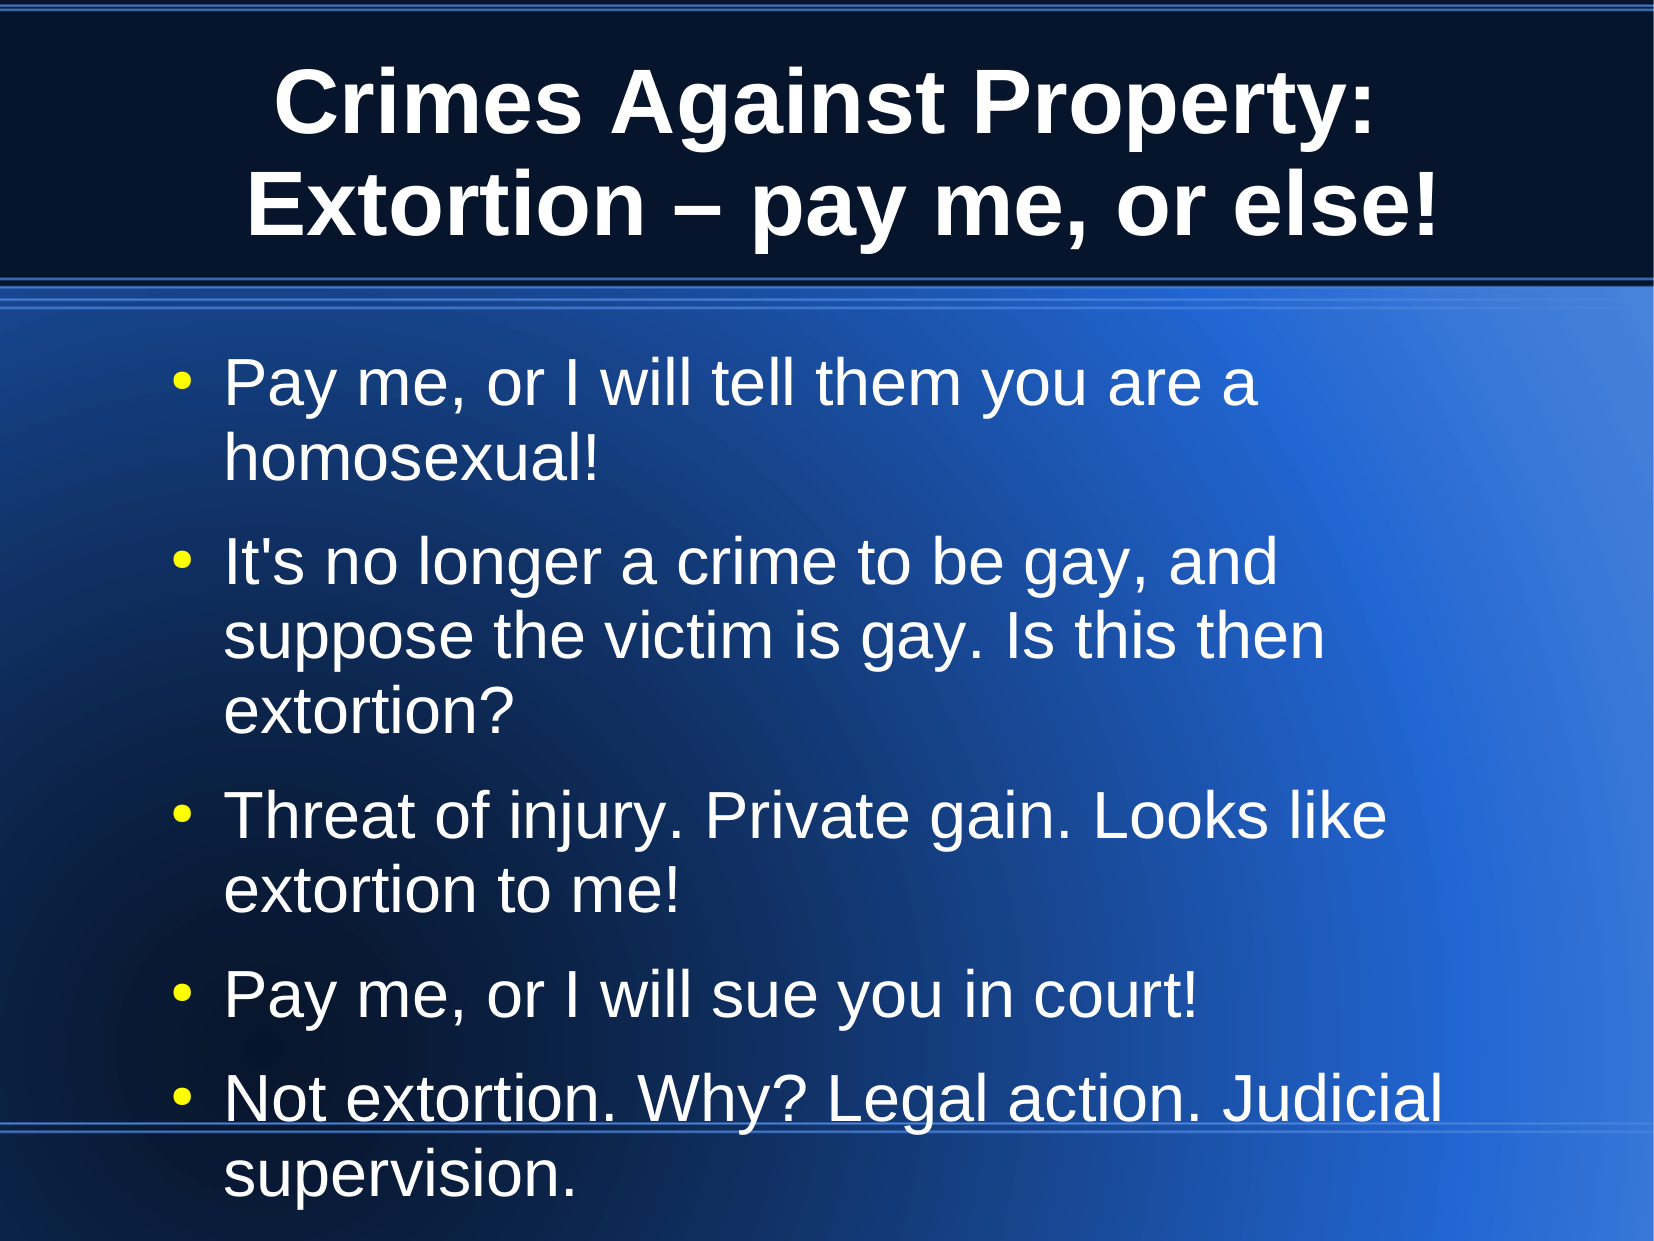

# Crimes Against Property: Extortion – pay me, or else!
Pay me, or I will tell them you are a homosexual!
It's no longer a crime to be gay, and suppose the victim is gay. Is this then extortion?
Threat of injury. Private gain. Looks like extortion to me!
Pay me, or I will sue you in court!
Not extortion. Why? Legal action. Judicial supervision.